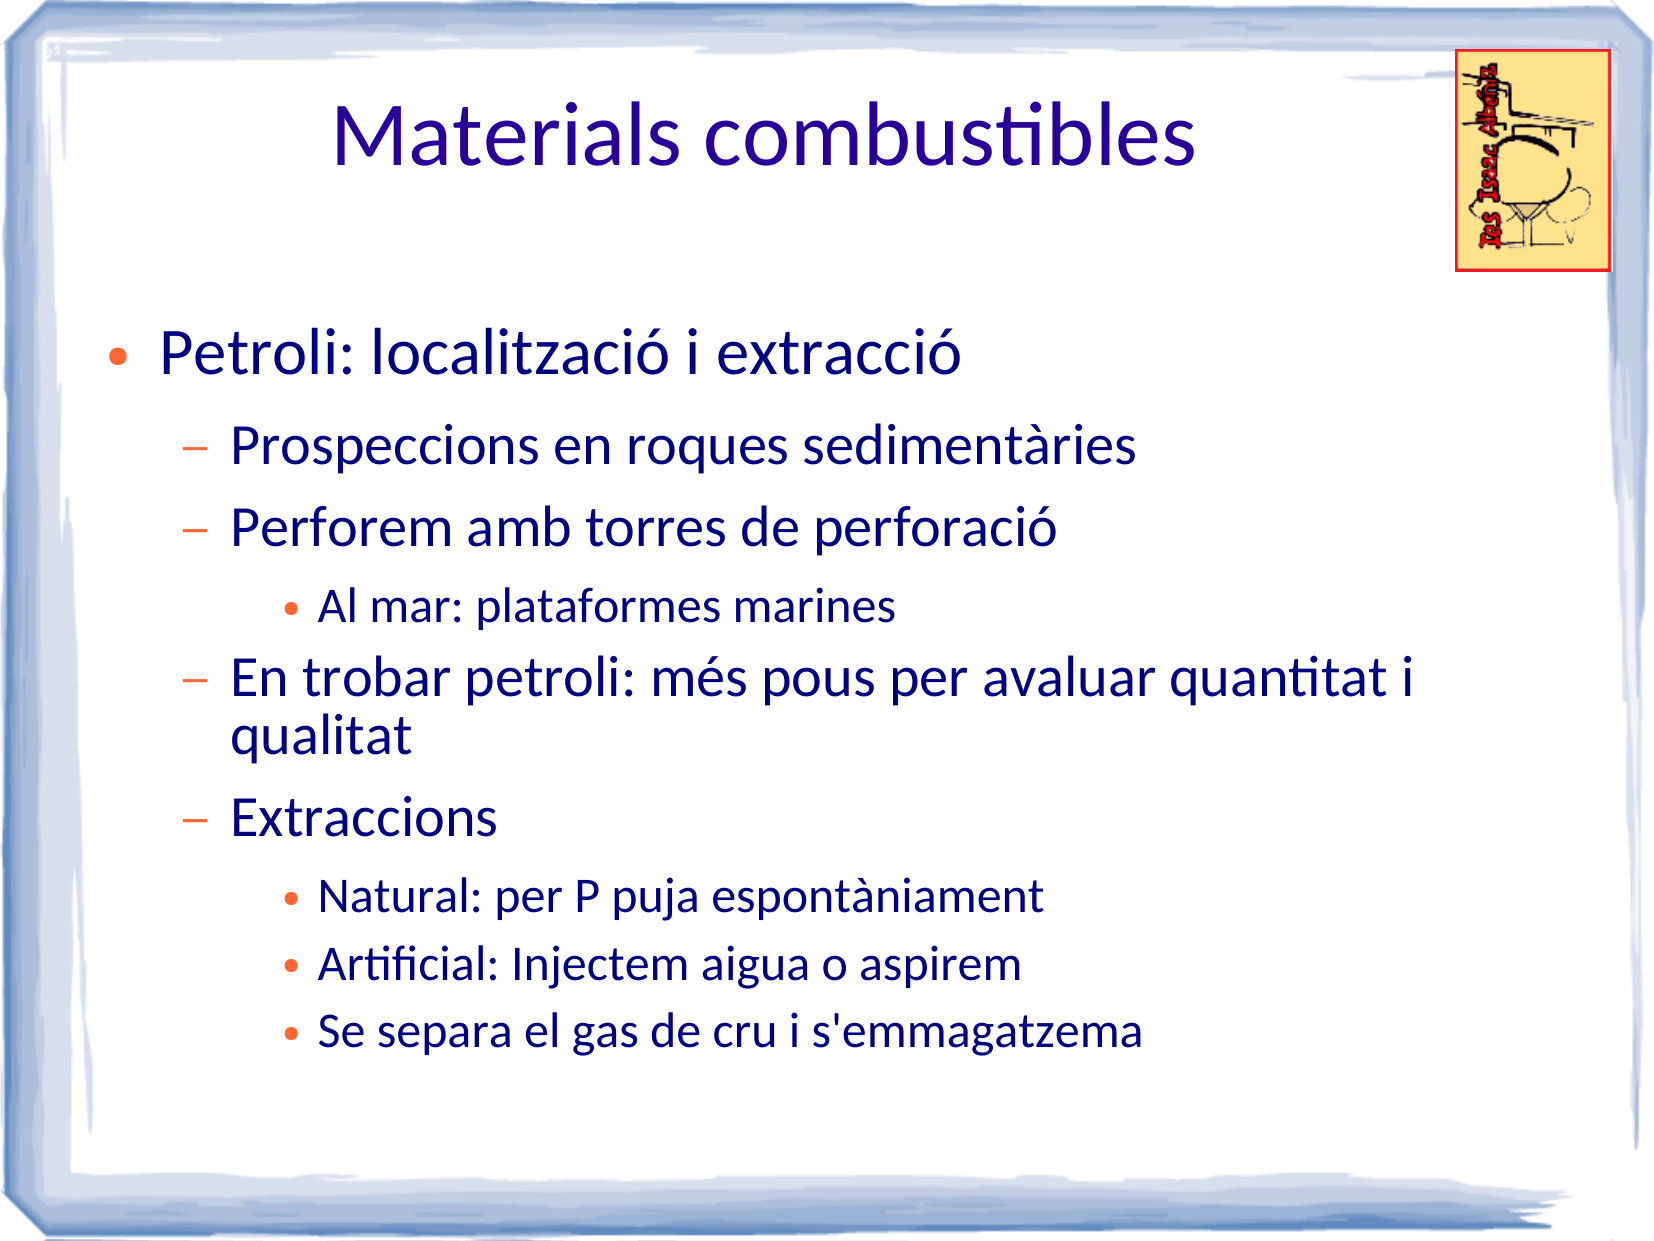

# Materials combustibles
Petroli: localització i extracció
Prospeccions en roques sedimentàries
Perforem amb torres de perforació
Al mar: plataformes marines
En trobar petroli: més pous per avaluar quantitat i qualitat
Extraccions
Natural: per P puja espontàniament
Artificial: Injectem aigua o aspirem
Se separa el gas de cru i s'emmagatzema